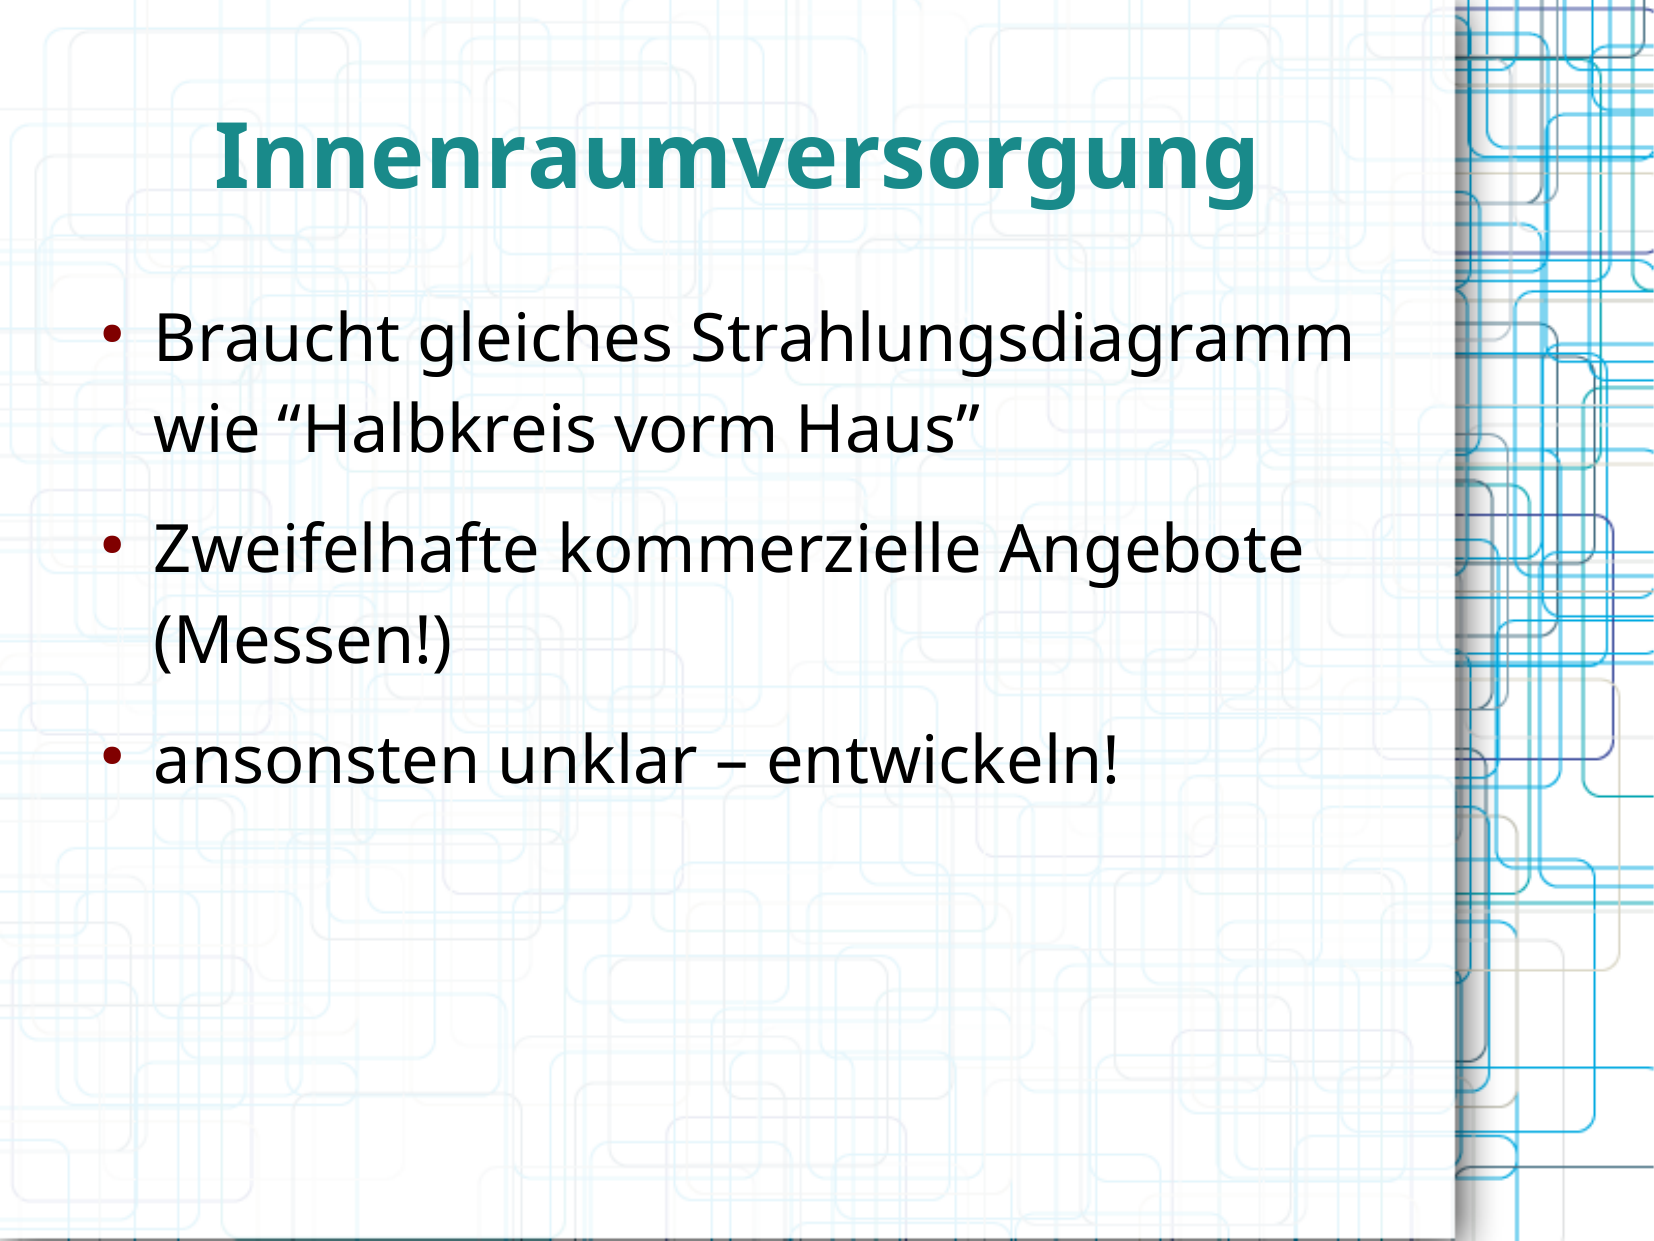

# Innenraumversorgung
Braucht gleiches Strahlungsdiagramm wie “Halbkreis vorm Haus”
Zweifelhafte kommerzielle Angebote (Messen!)
ansonsten unklar – entwickeln!